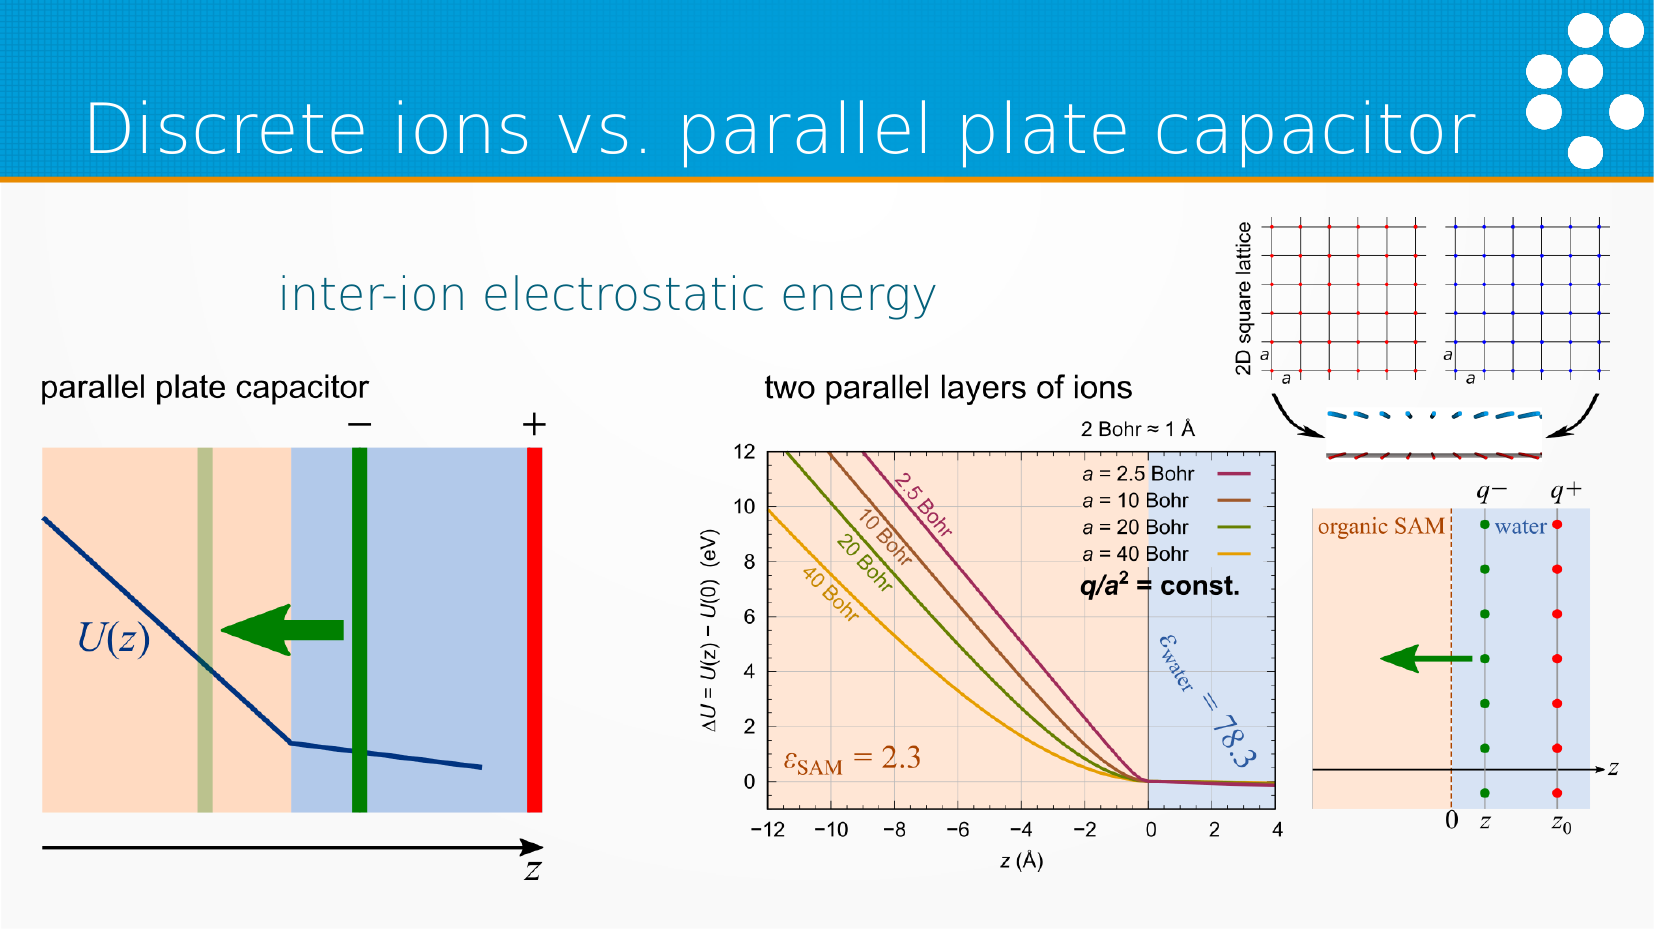

# Discrete ions vs. parallel plate capacitor
inter-ion electrostatic energy